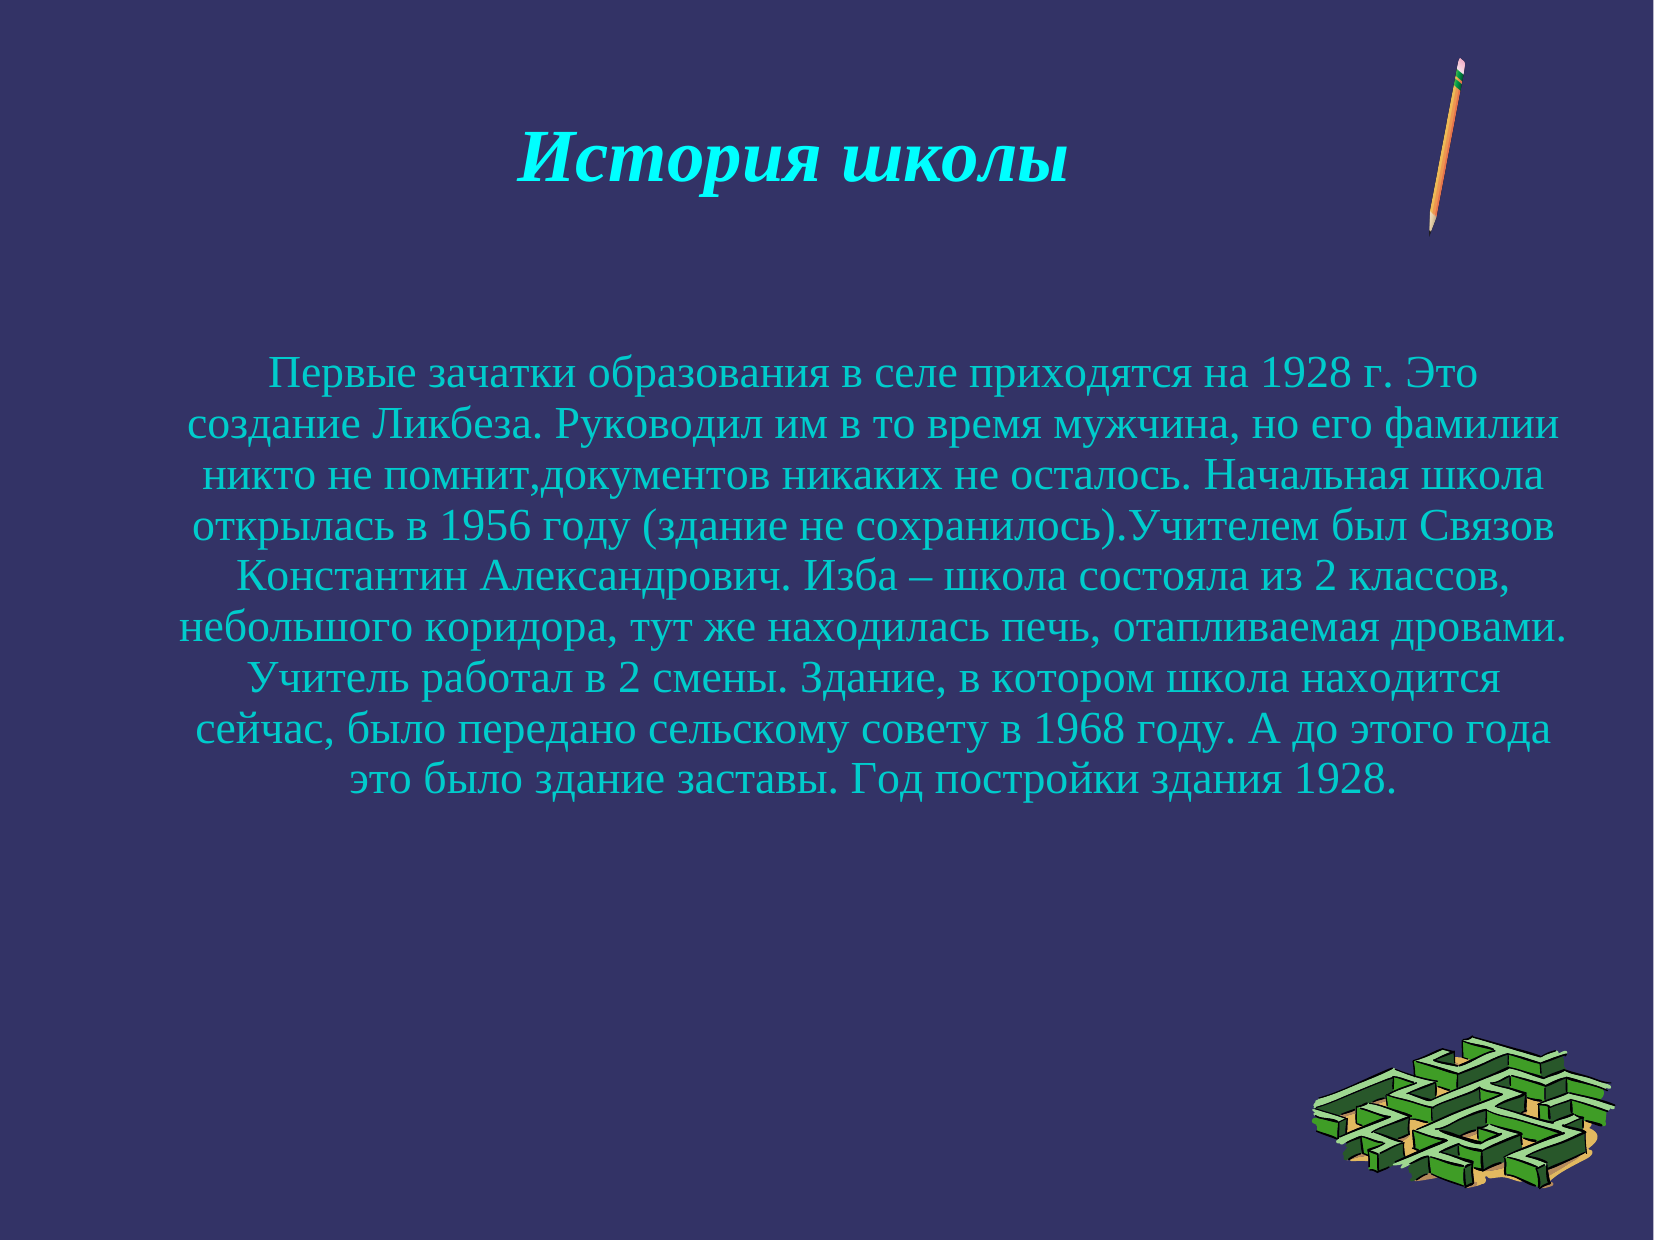

# История школы
Первые зачатки образования в селе приходятся на 1928 г. Это создание Ликбеза. Руководил им в то время мужчина, но его фамилии никто не помнит,документов никаких не осталось. Начальная школа открылась в 1956 году (здание не сохранилось).Учителем был Связов Константин Александрович. Изба – школа состояла из 2 классов, небольшого коридора, тут же находилась печь, отапливаемая дровами. Учитель работал в 2 смены. Здание, в котором школа находится сейчас, было передано сельскому совету в 1968 году. А до этого года это было здание заставы. Год постройки здания 1928.